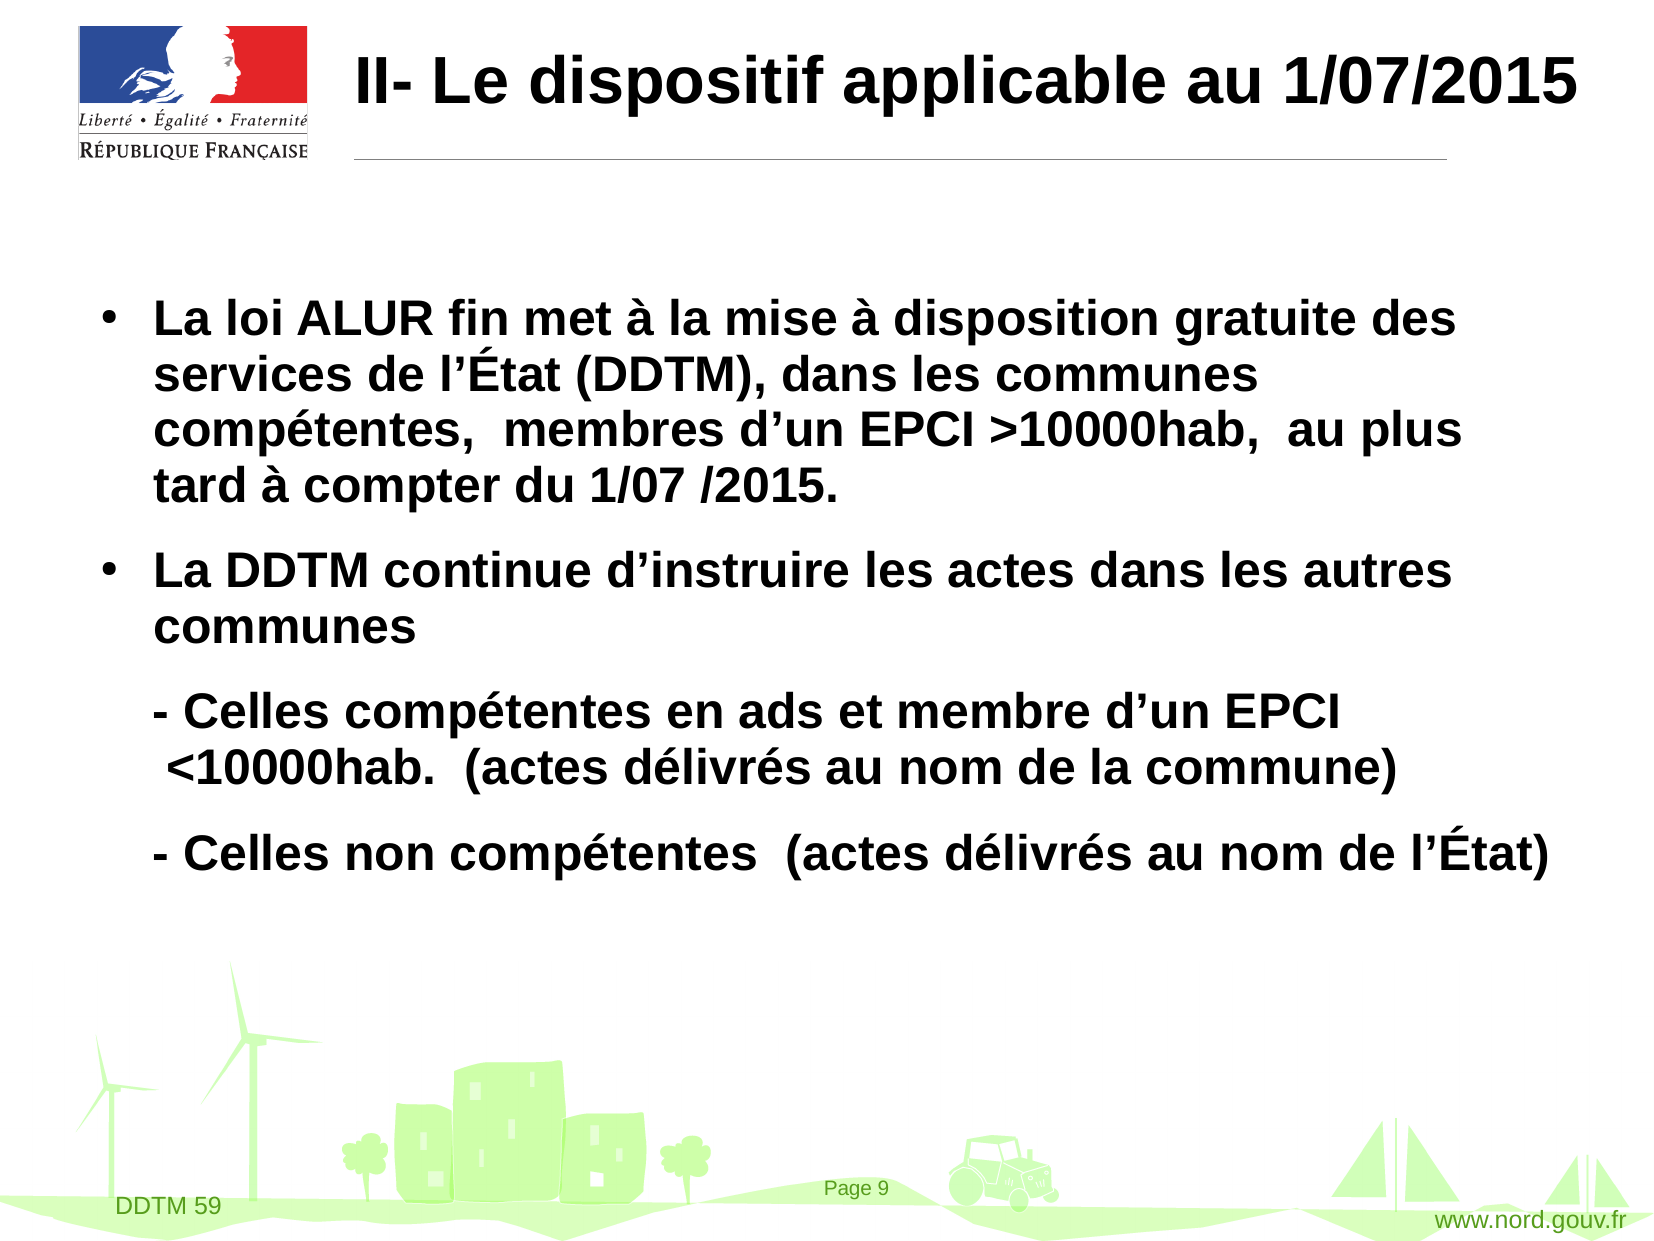

# II- Le dispositif applicable au 1/07/2015
La loi ALUR fin met à la mise à disposition gratuite des services de l’État (DDTM), dans les communes compétentes, membres d’un EPCI >10000hab, au plus tard à compter du 1/07 /2015.
La DDTM continue d’instruire les actes dans les autres communes
 - Celles compétentes en ads et membre d’un EPCI <10000hab. (actes délivrés au nom de la commune)
 - Celles non compétentes (actes délivrés au nom de l’État)